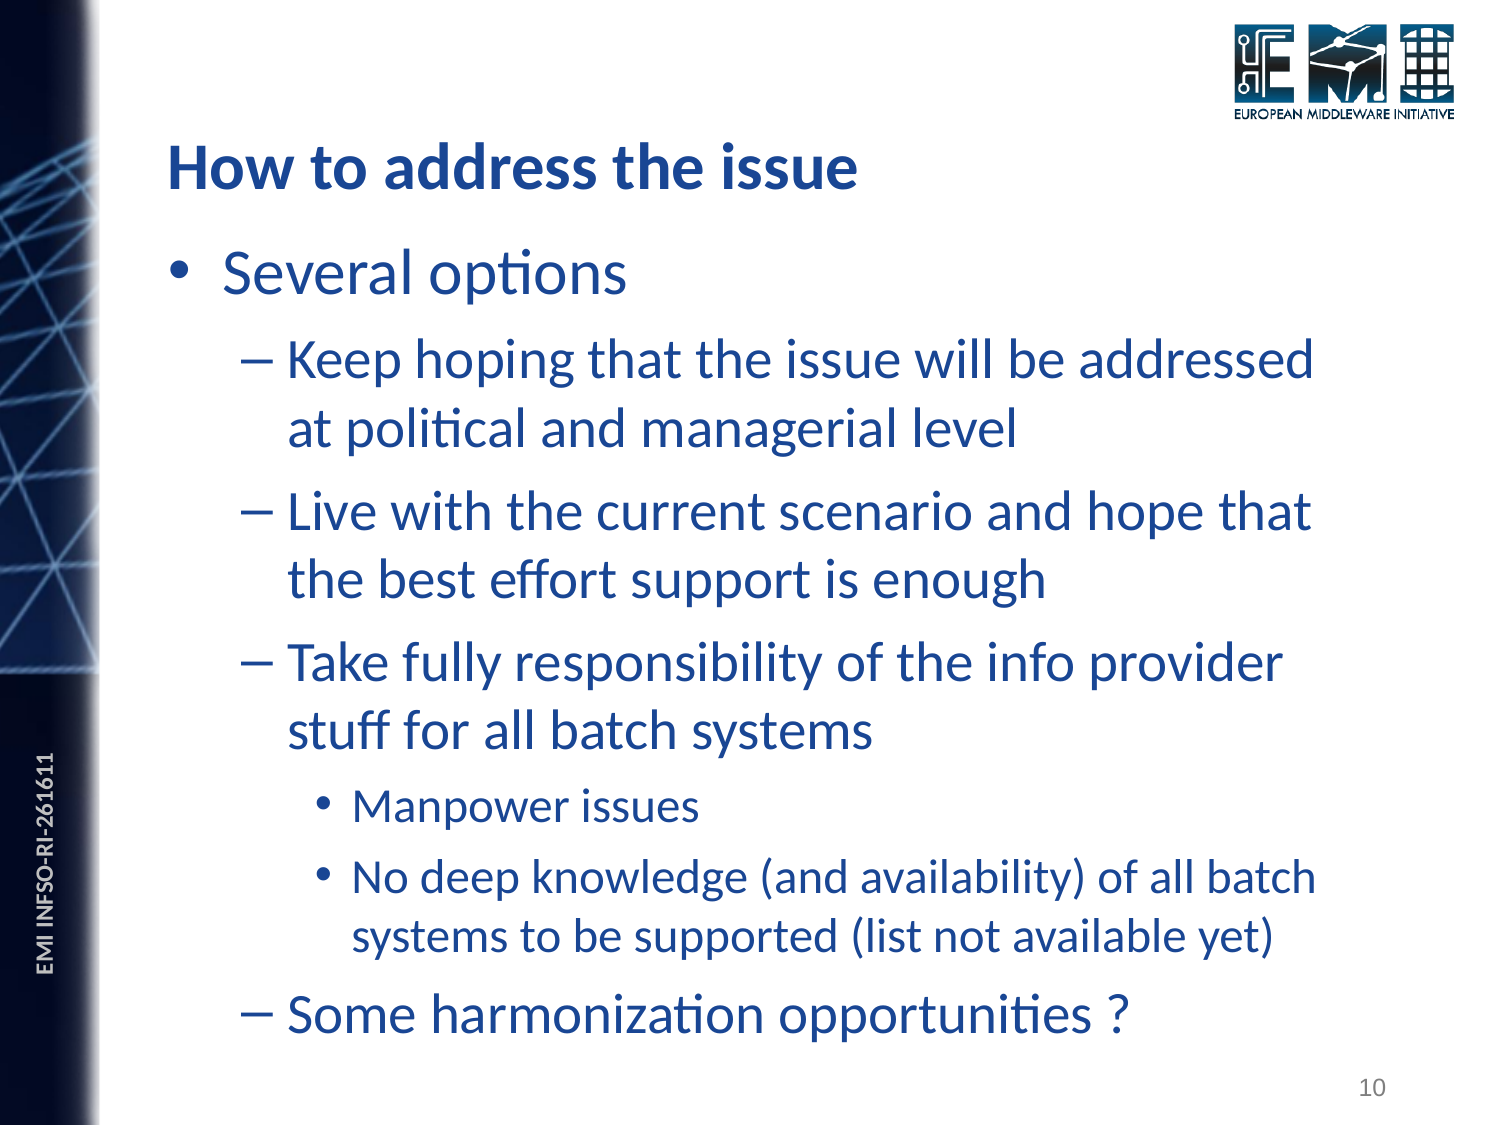

How to address the issue
# Several options
Keep hoping that the issue will be addressed at political and managerial level
Live with the current scenario and hope that the best effort support is enough
Take fully responsibility of the info provider stuff for all batch systems
Manpower issues
No deep knowledge (and availability) of all batch systems to be supported (list not available yet)
Some harmonization opportunities ?